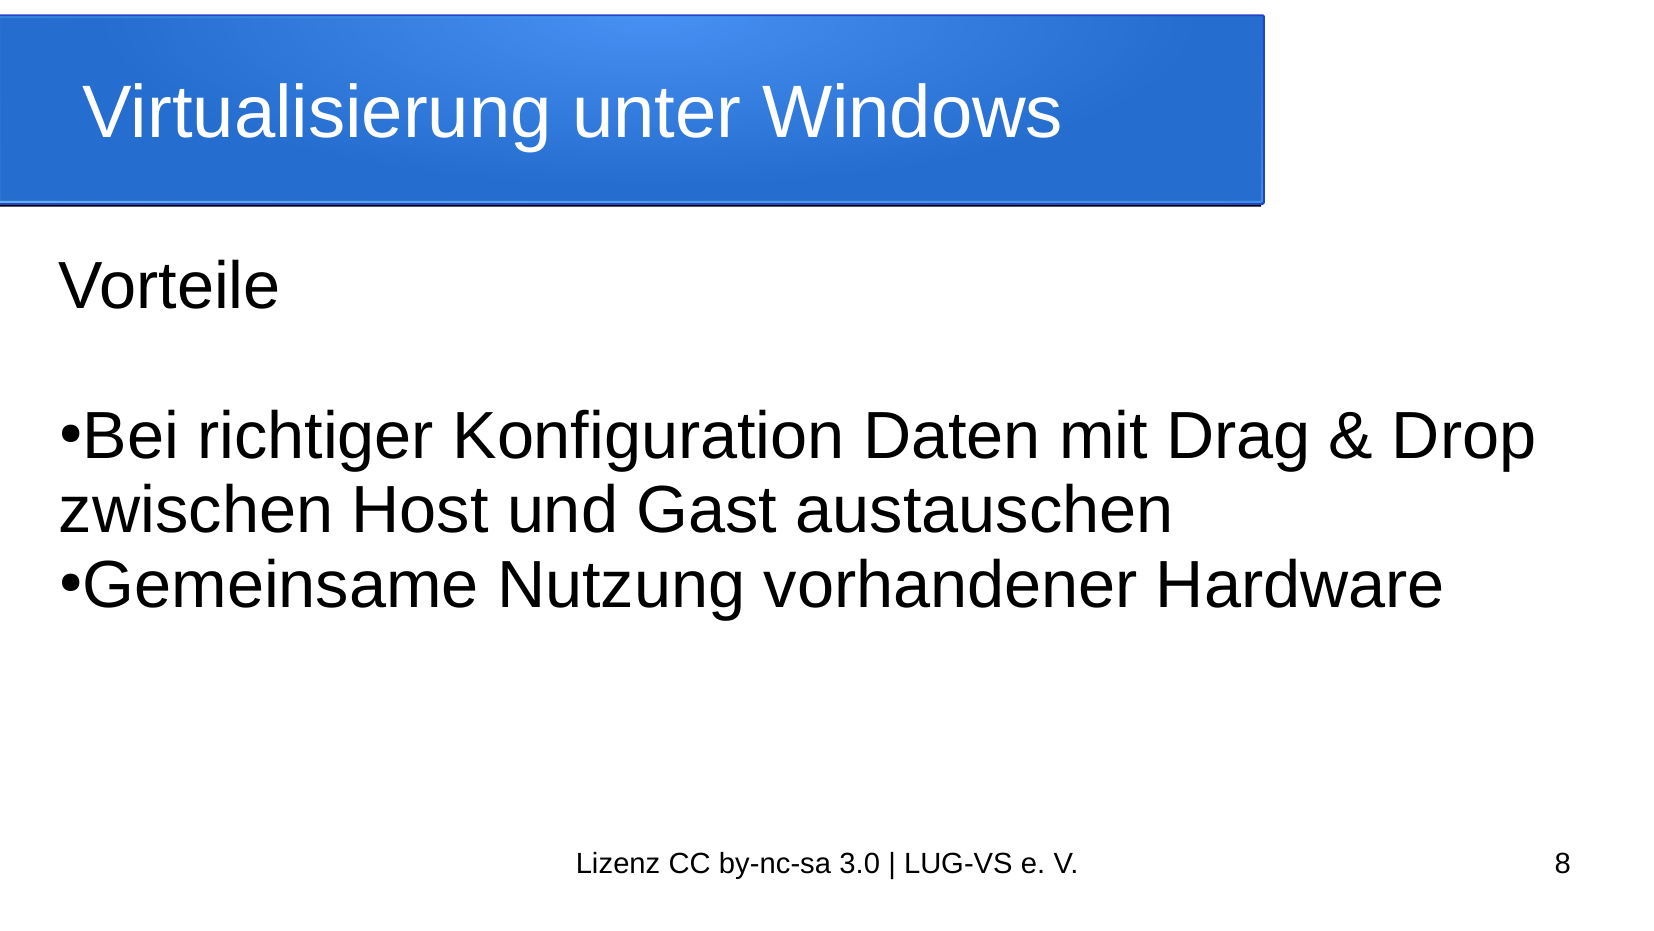

# Virtualisierung unter Windows
Vorteile
Bei richtiger Konfiguration Daten mit Drag & Drop zwischen Host und Gast austauschen
Gemeinsame Nutzung vorhandener Hardware
Lizenz CC by-nc-sa 3.0 | LUG-VS e. V.
8